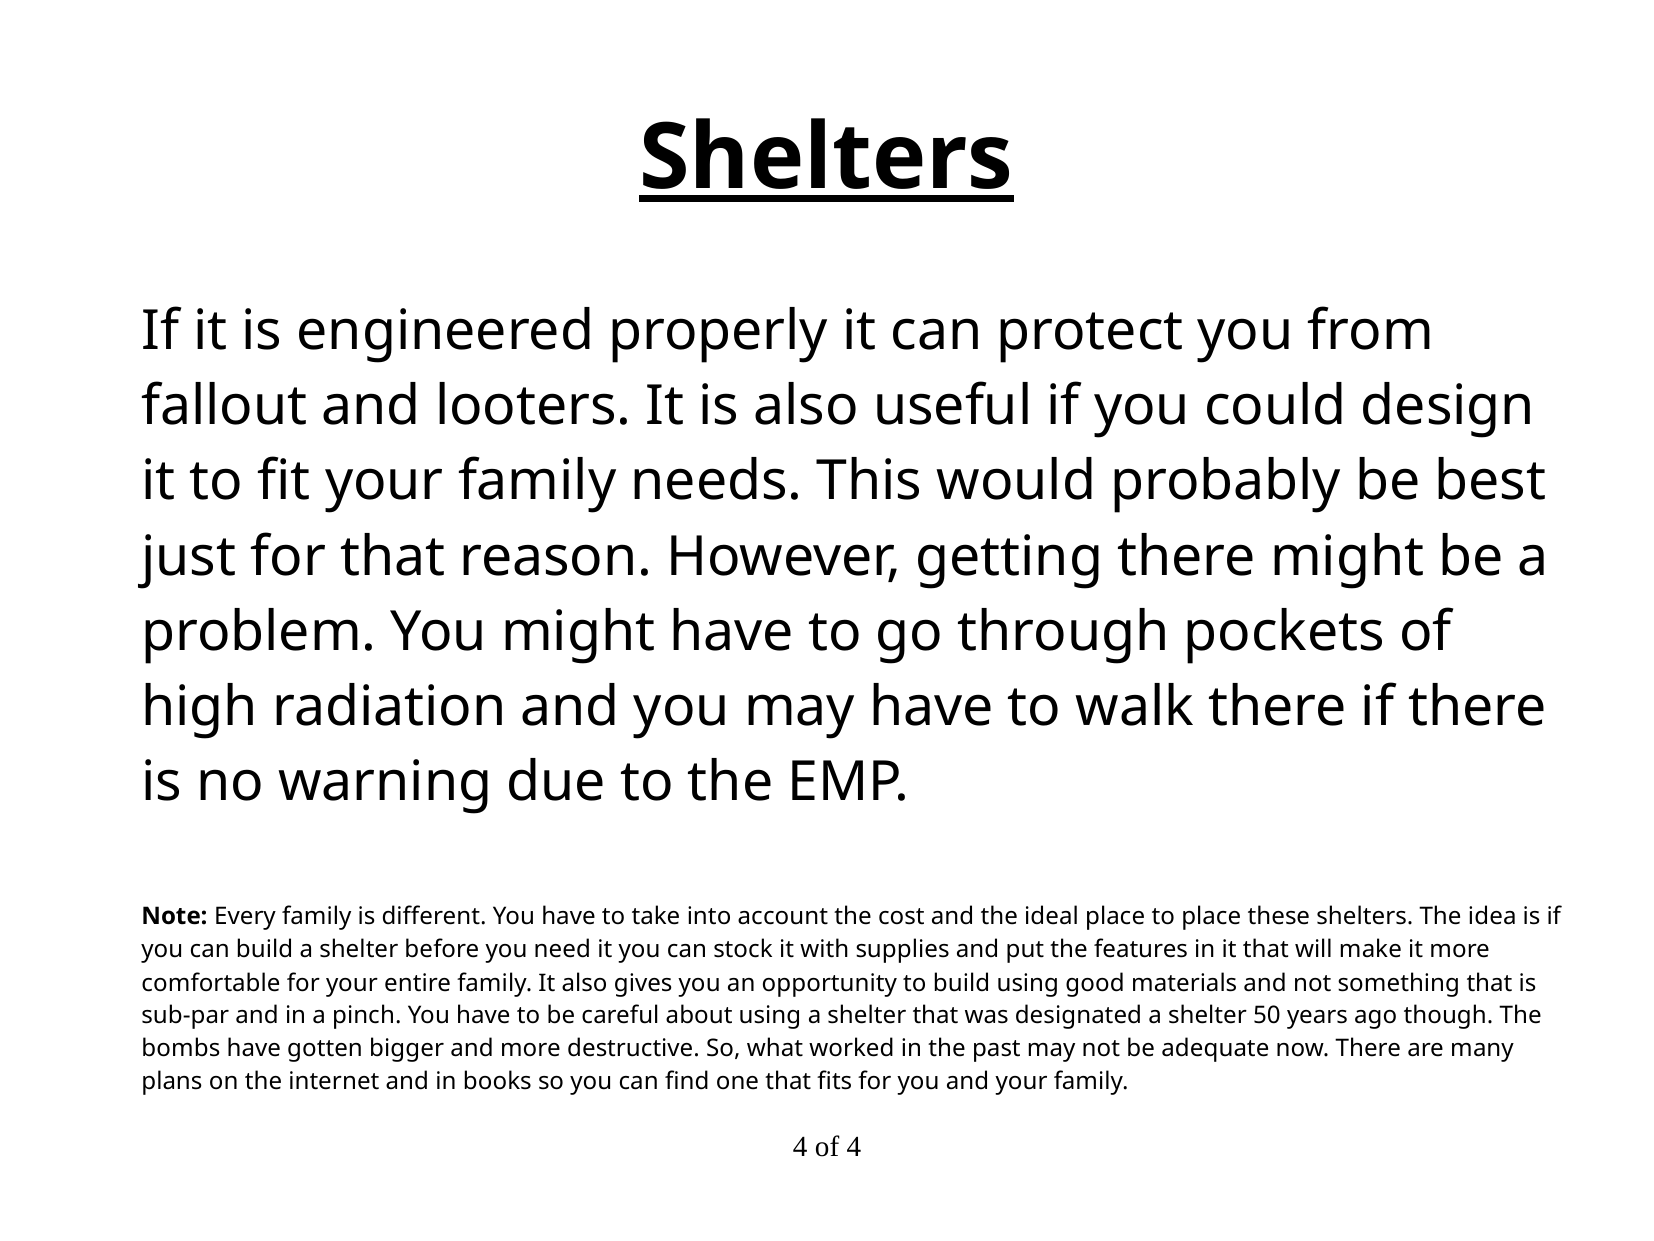

# Shelters
If it is engineered properly it can protect you from fallout and looters. It is also useful if you could design it to fit your family needs. This would probably be best just for that reason. However, getting there might be a problem. You might have to go through pockets of high radiation and you may have to walk there if there is no warning due to the EMP.
Note: Every family is different. You have to take into account the cost and the ideal place to place these shelters. The idea is if you can build a shelter before you need it you can stock it with supplies and put the features in it that will make it more comfortable for your entire family. It also gives you an opportunity to build using good materials and not something that is sub-par and in a pinch. You have to be careful about using a shelter that was designated a shelter 50 years ago though. The bombs have gotten bigger and more destructive. So, what worked in the past may not be adequate now. There are many plans on the internet and in books so you can find one that fits for you and your family.
4 of 4